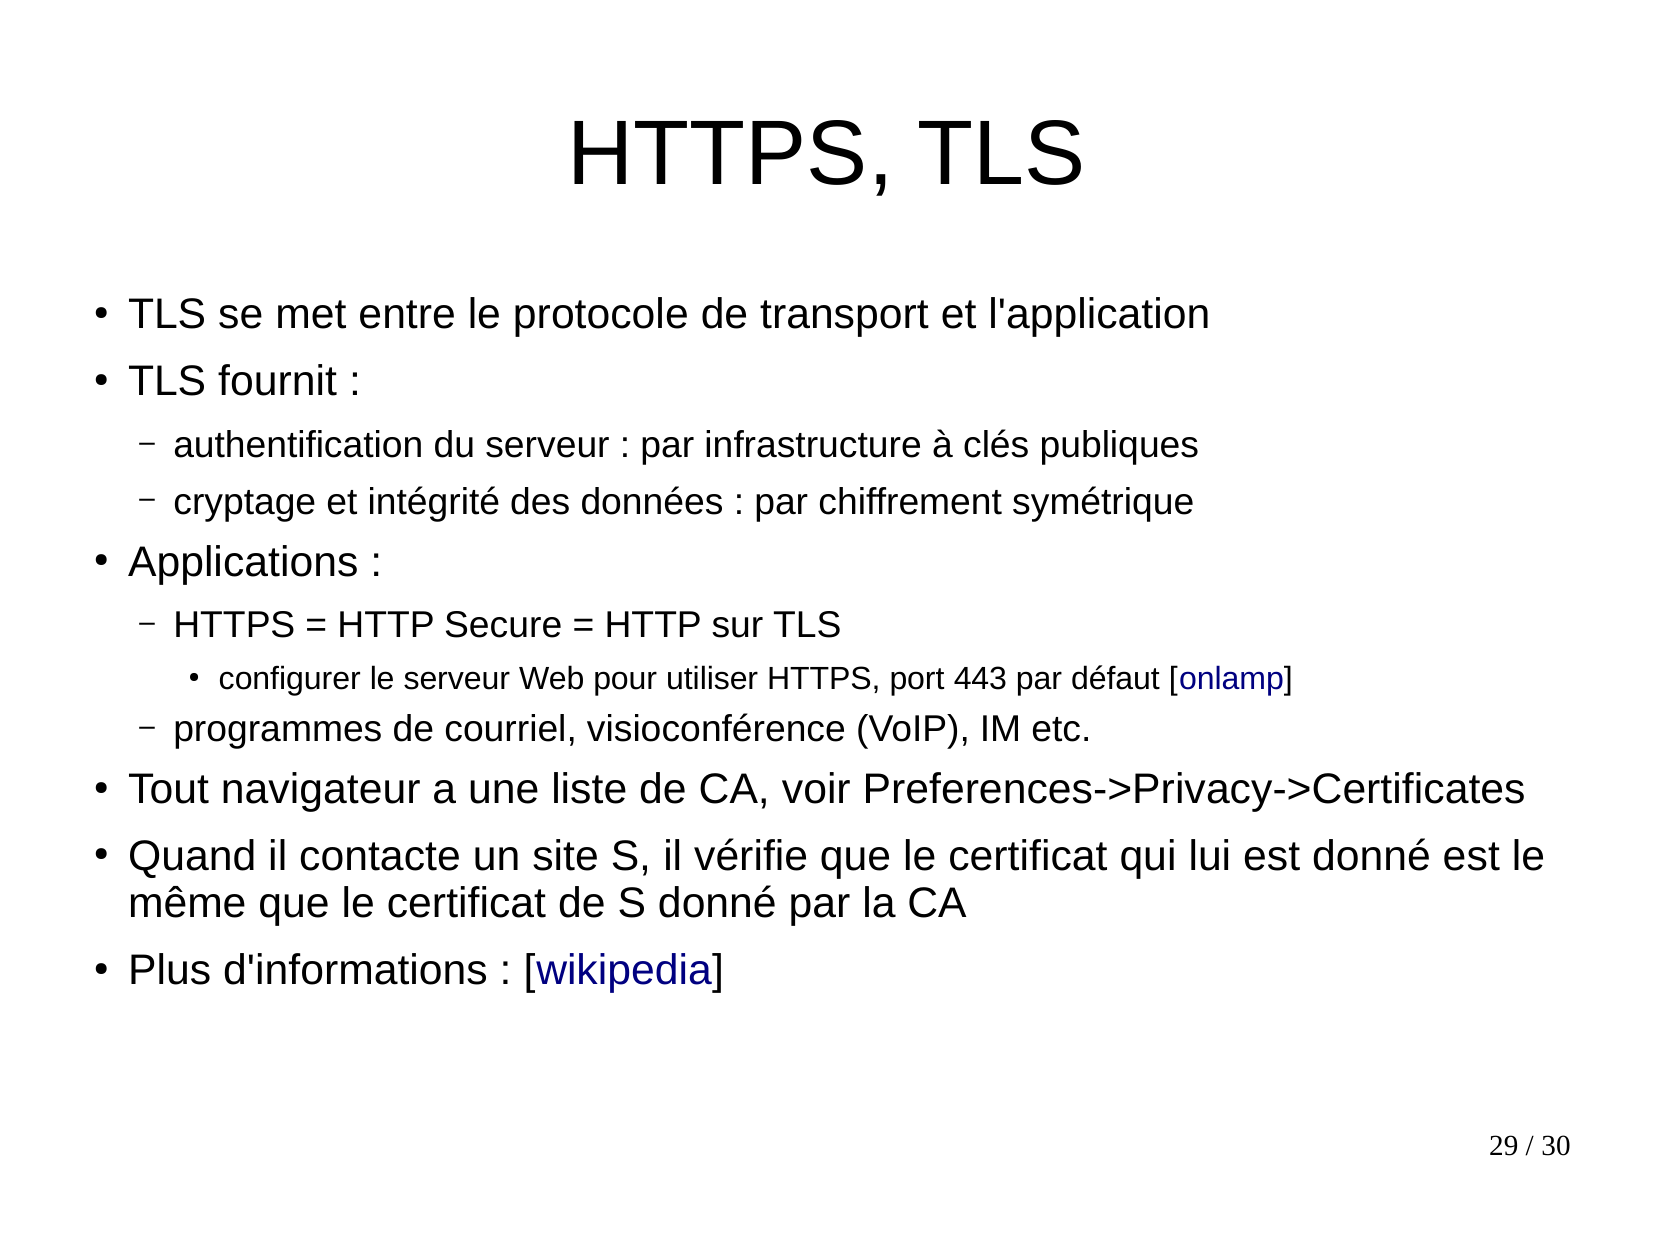

# HTTPS, TLS
TLS se met entre le protocole de transport et l'application
TLS fournit :
authentification du serveur : par infrastructure à clés publiques
cryptage et intégrité des données : par chiffrement symétrique
Applications :
HTTPS = HTTP Secure = HTTP sur TLS
configurer le serveur Web pour utiliser HTTPS, port 443 par défaut [onlamp]
programmes de courriel, visioconférence (VoIP), IM etc.
Tout navigateur a une liste de CA, voir Preferences->Privacy->Certificates
Quand il contacte un site S, il vérifie que le certificat qui lui est donné est le même que le certificat de S donné par la CA
Plus d'informations : [wikipedia]
29